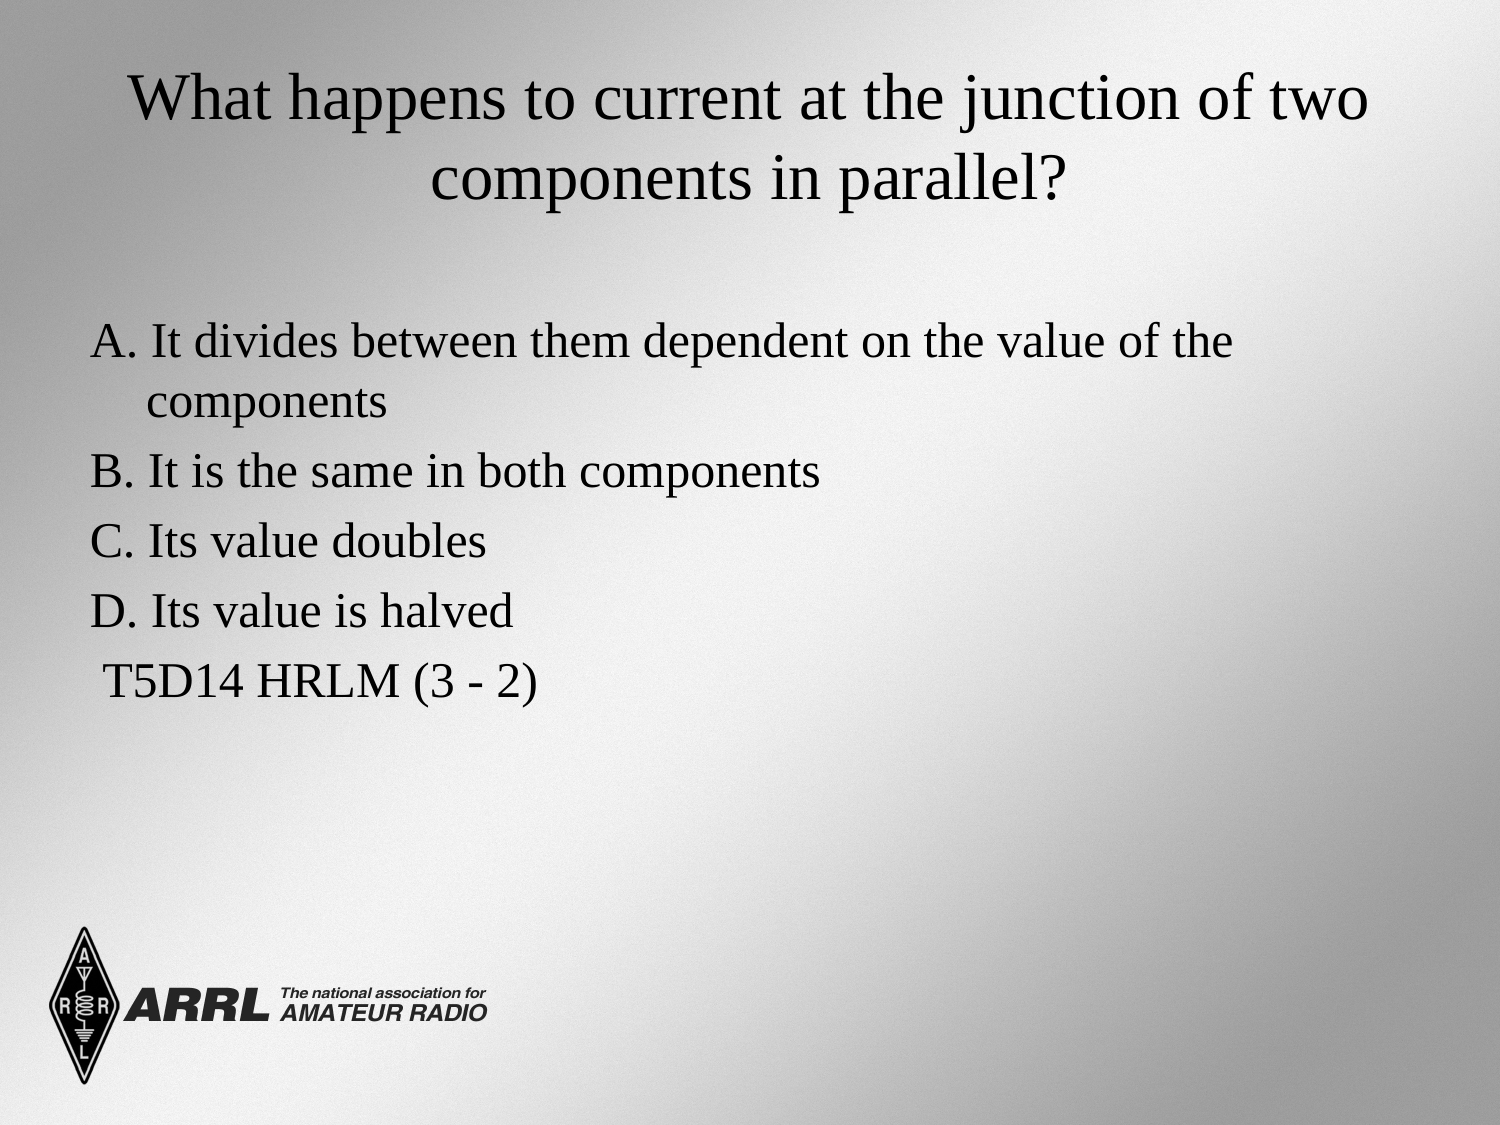

# What happens to current at the junction of two components in parallel?
A. It divides between them dependent on the value of the components
B. It is the same in both components
C. Its value doubles
D. Its value is halved
 T5D14 HRLM (3 - 2)